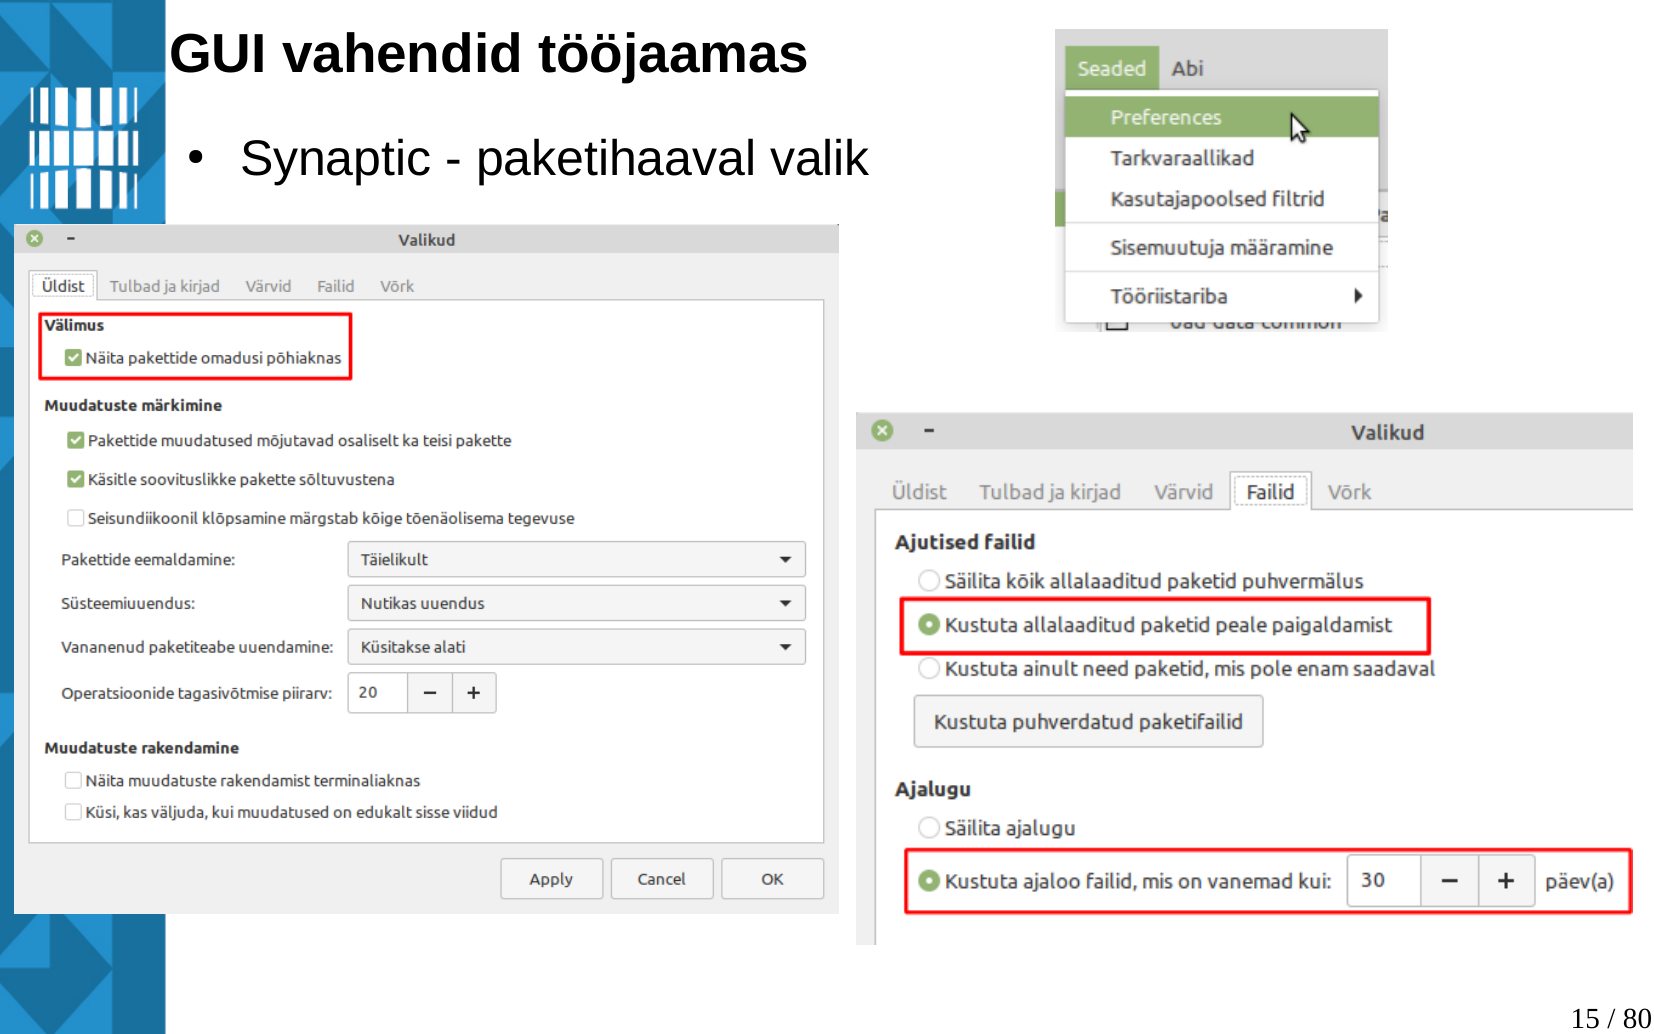

# GUI vahendid tööjaamas
Synaptic - paketihaaval valik
15